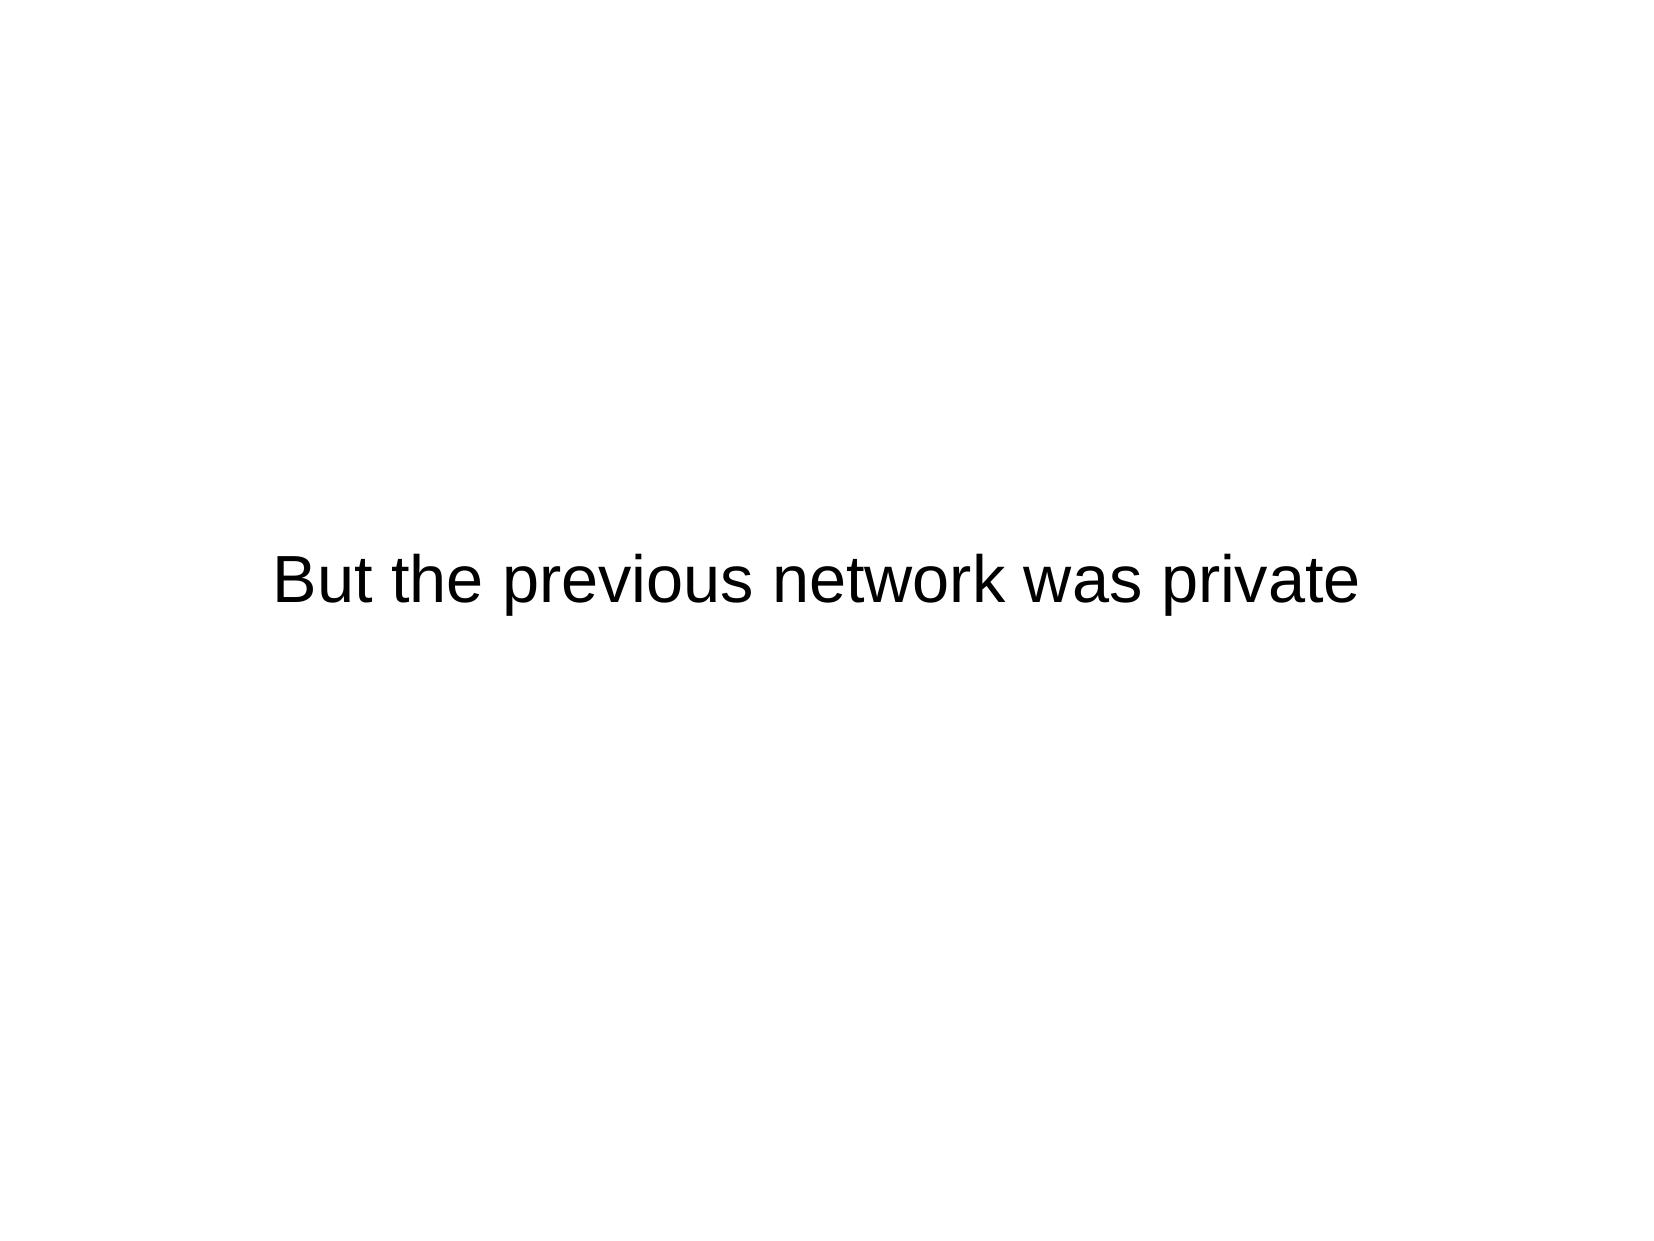

# But the previous network was private